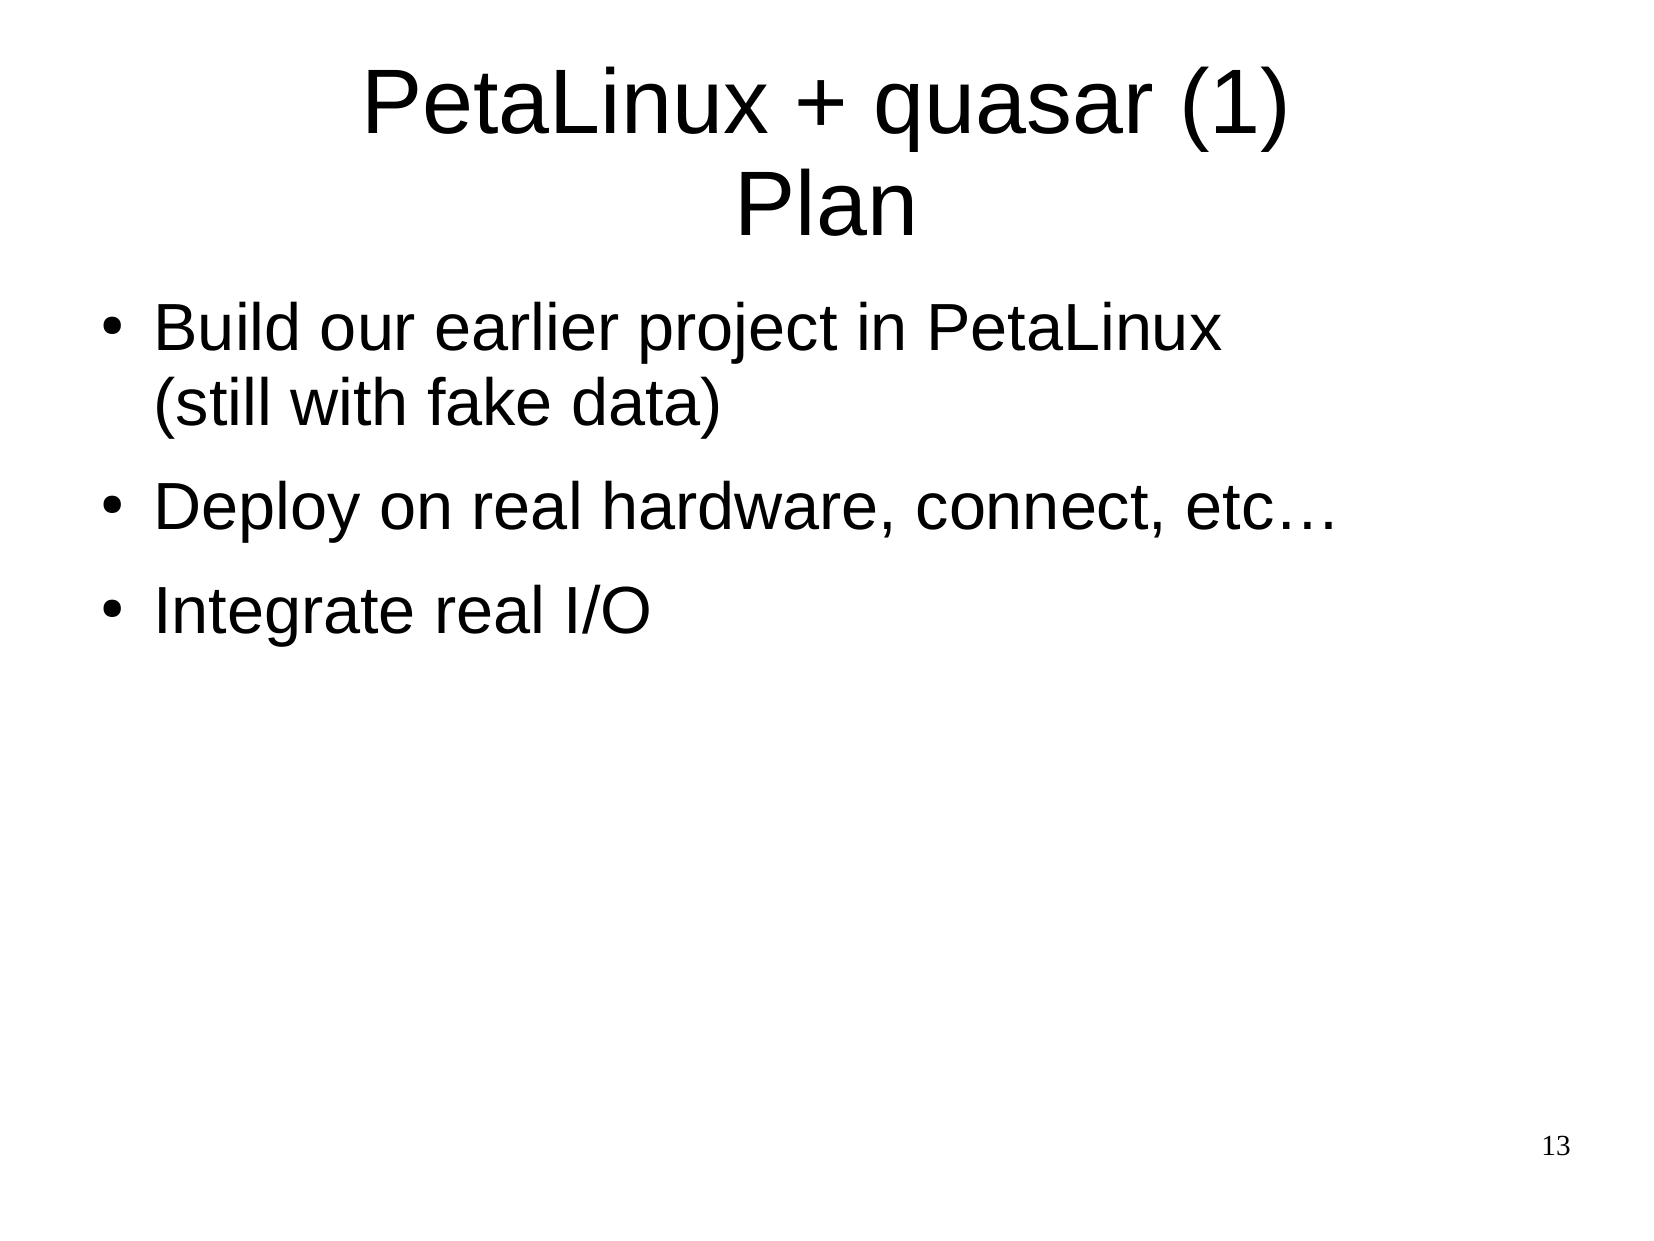

# PetaLinux + quasar (1) Plan
Build our earlier project in PetaLinux
(still with fake data)
Deploy on real hardware, connect, etc…
Integrate real I/O
13